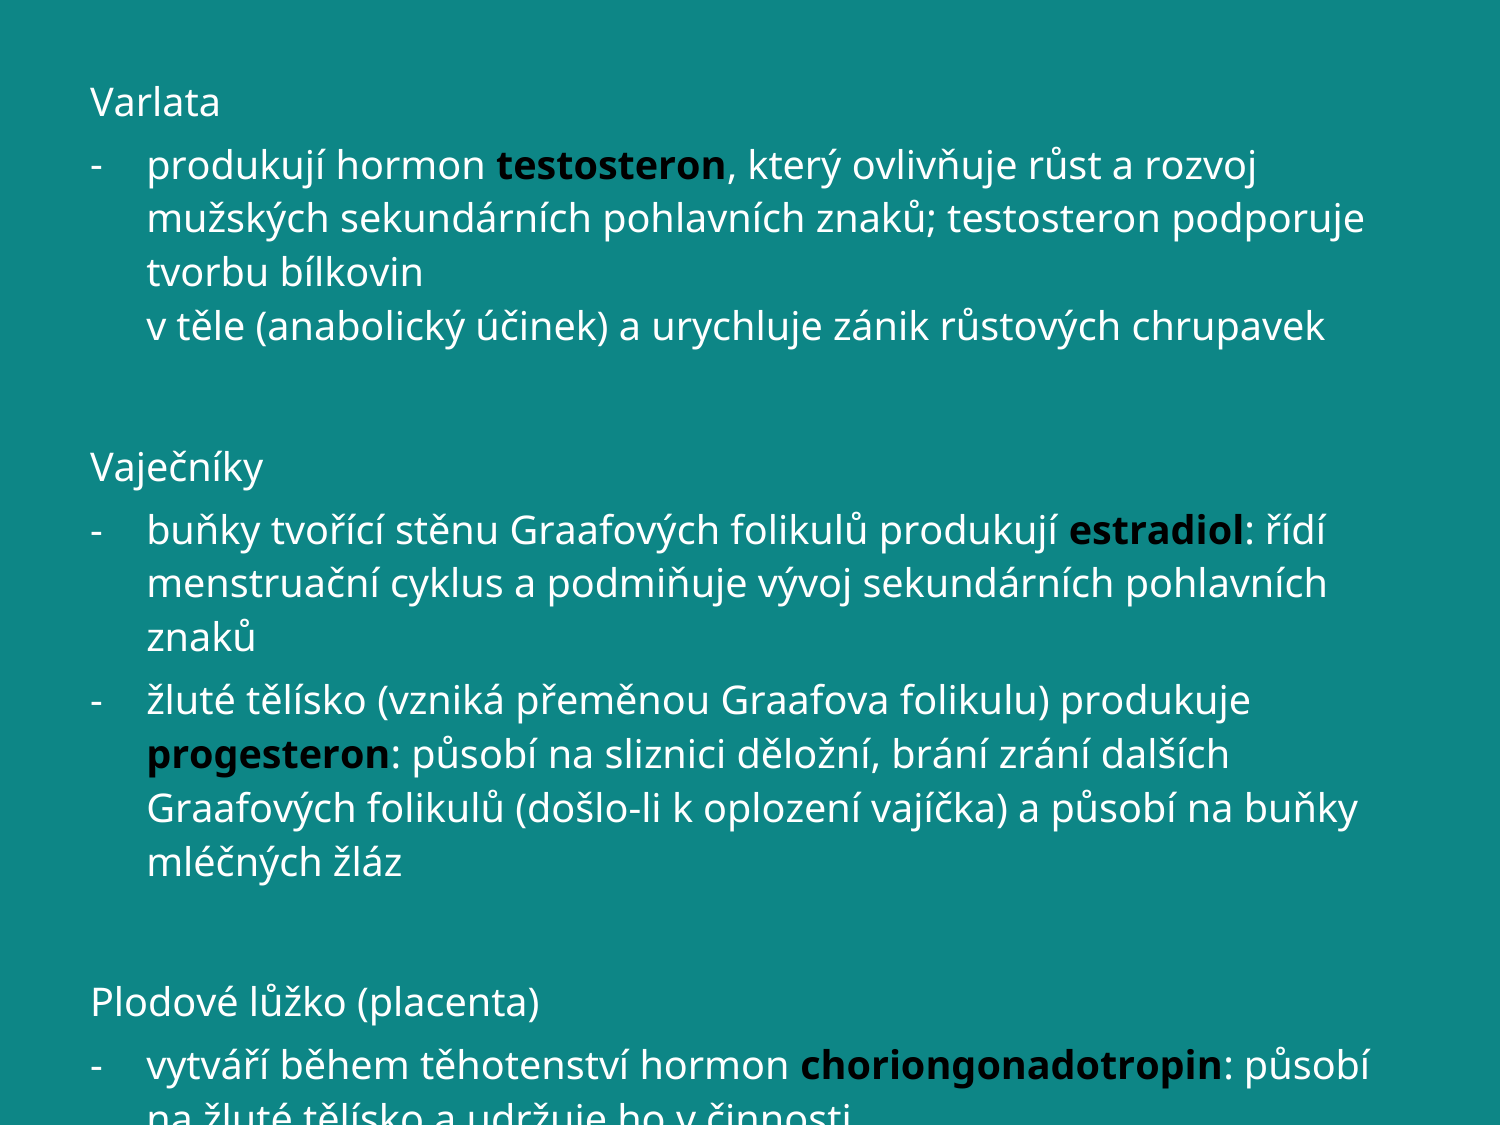

# Varlata
produkují hormon testosteron, který ovlivňuje růst a rozvoj mužských sekundárních pohlavních znaků; testosteron podporuje tvorbu bílkovin
v těle (anabolický účinek) a urychluje zánik růstových chrupavek
Vaječníky
buňky tvořící stěnu Graafových folikulů produkují estradiol: řídí menstruační cyklus a podmiňuje vývoj sekundárních pohlavních znaků
žluté tělísko (vzniká přeměnou Graafova folikulu) produkuje progesteron: působí na sliznici děložní, brání zrání dalších Graafových folikulů (došlo-li k oplození vajíčka) a působí na buňky mléčných žláz
Plodové lůžko (placenta)
vytváří během těhotenství hormon choriongonadotropin: působí na žluté tělísko a udržuje ho v činnosti